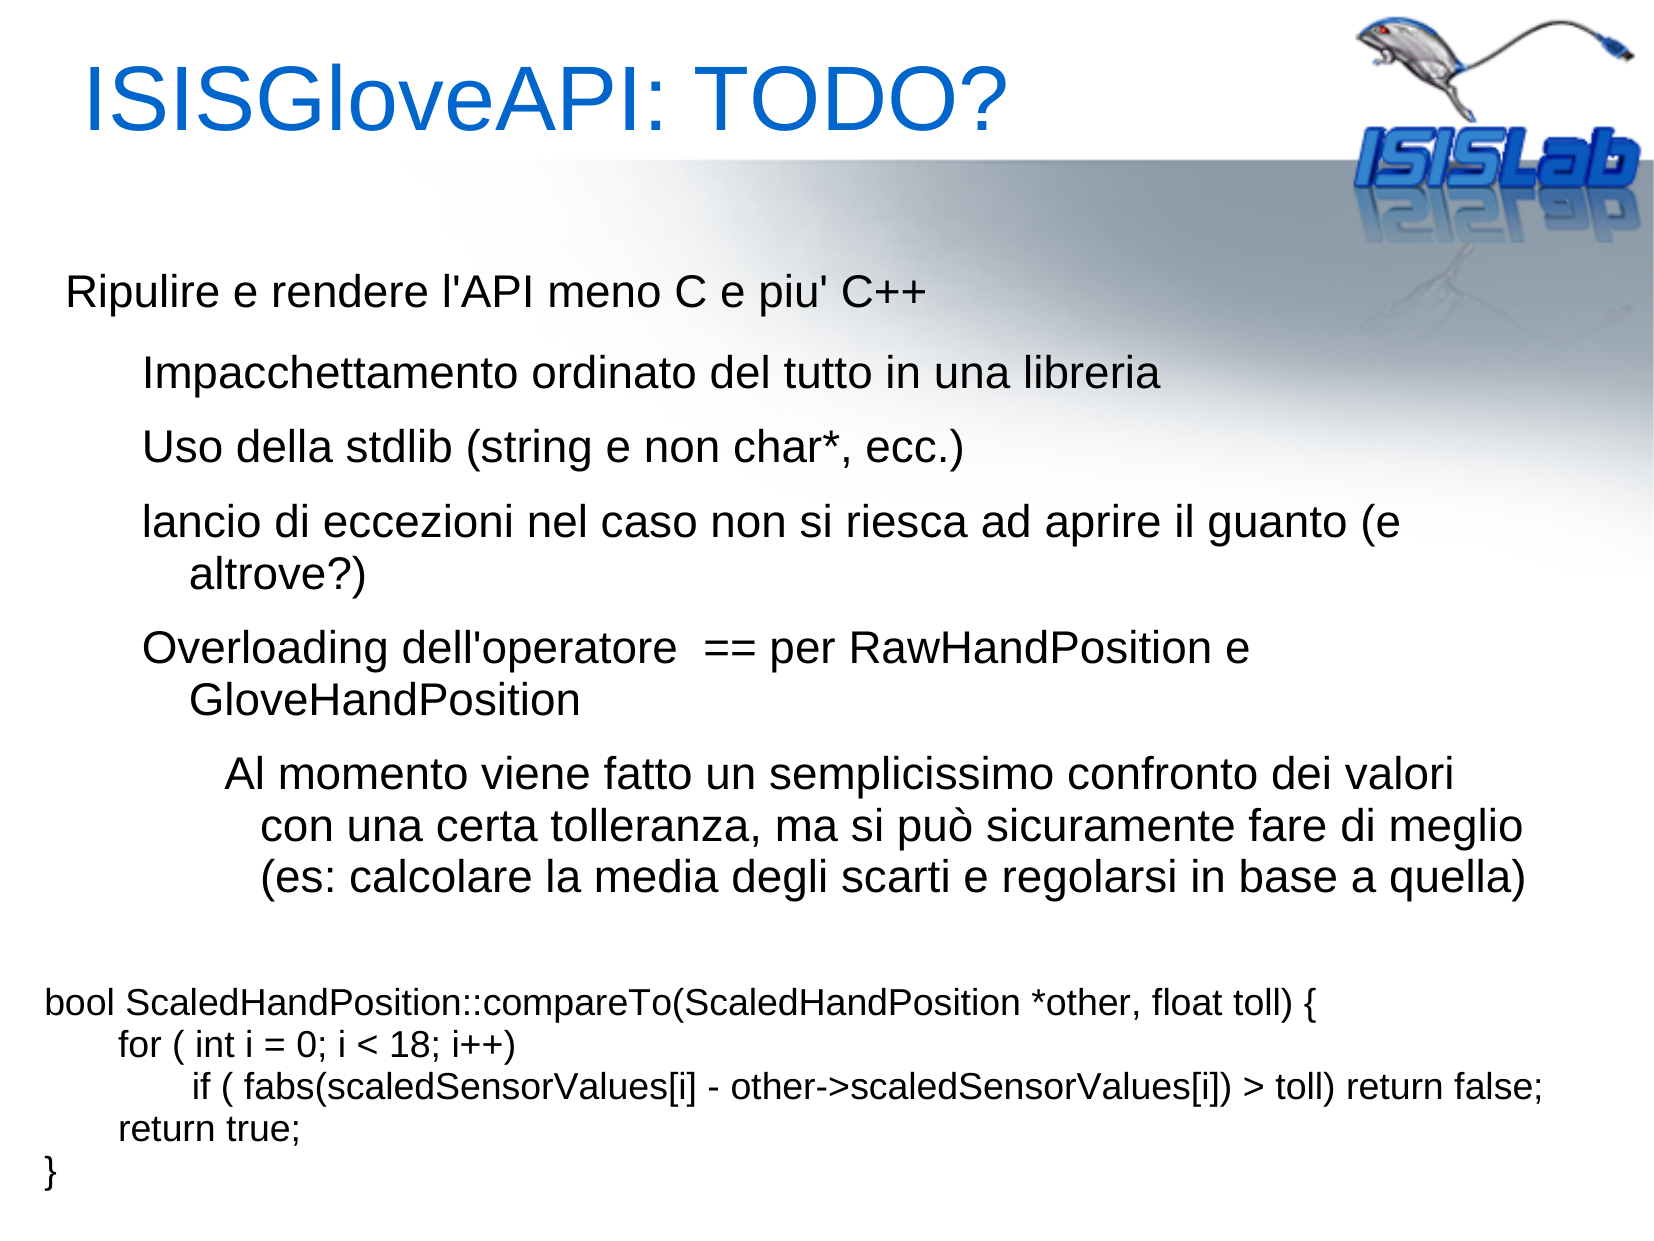

# ISISGloveAPI: TODO?
Ripulire e rendere l'API meno C e piu' C++
Impacchettamento ordinato del tutto in una libreria
Uso della stdlib (string e non char*, ecc.)
lancio di eccezioni nel caso non si riesca ad aprire il guanto (e altrove?)
Overloading dell'operatore == per RawHandPosition e GloveHandPosition
Al momento viene fatto un semplicissimo confronto dei valori con una certa tolleranza, ma si può sicuramente fare di meglio (es: calcolare la media degli scarti e regolarsi in base a quella)
bool ScaledHandPosition::compareTo(ScaledHandPosition *other, float toll) {
	for ( int i = 0; i < 18; i++)
		if ( fabs(scaledSensorValues[i] - other->scaledSensorValues[i]) > toll) return false;
	return true;
}